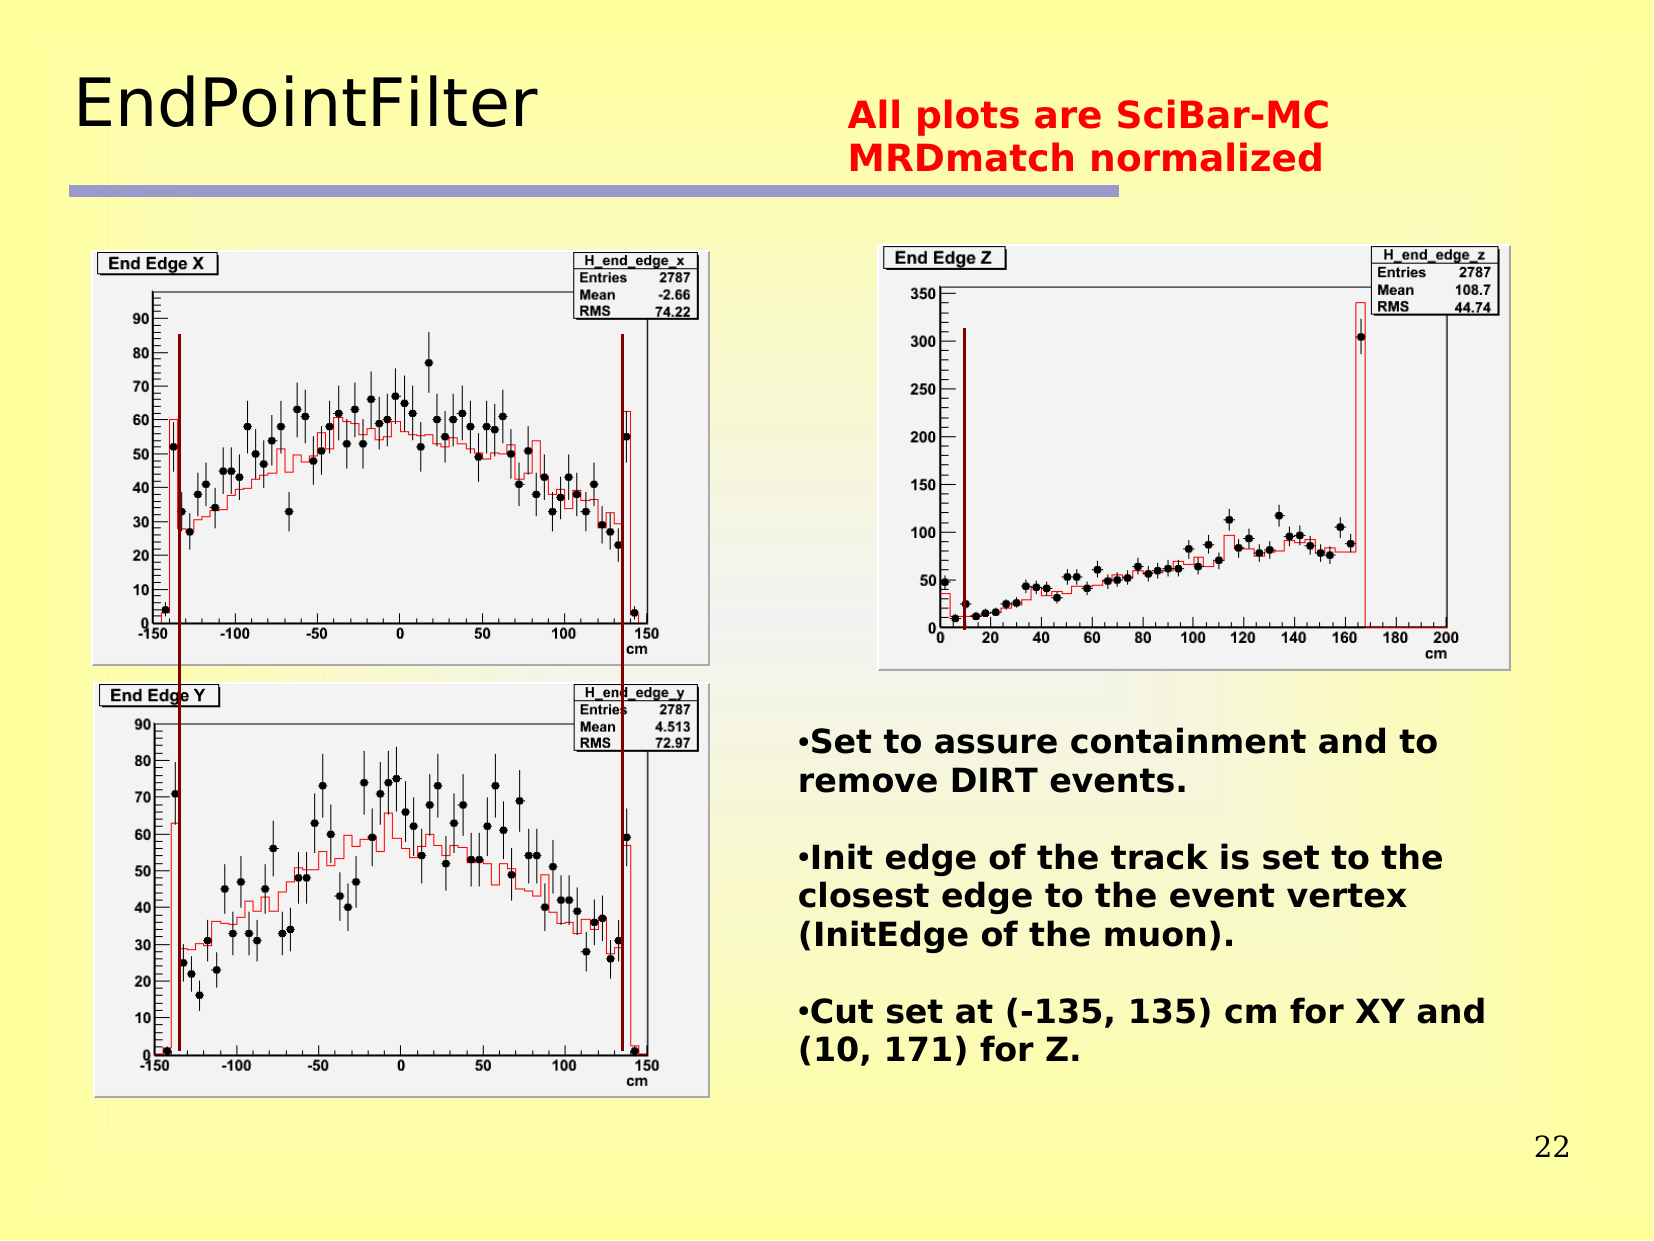

# EndPointFilter
All plots are SciBar-MC MRDmatch normalized
Set to assure containment and to remove DIRT events.
Init edge of the track is set to the closest edge to the event vertex (InitEdge of the muon).
Cut set at (-135, 135) cm for XY and (10, 171) for Z.
22